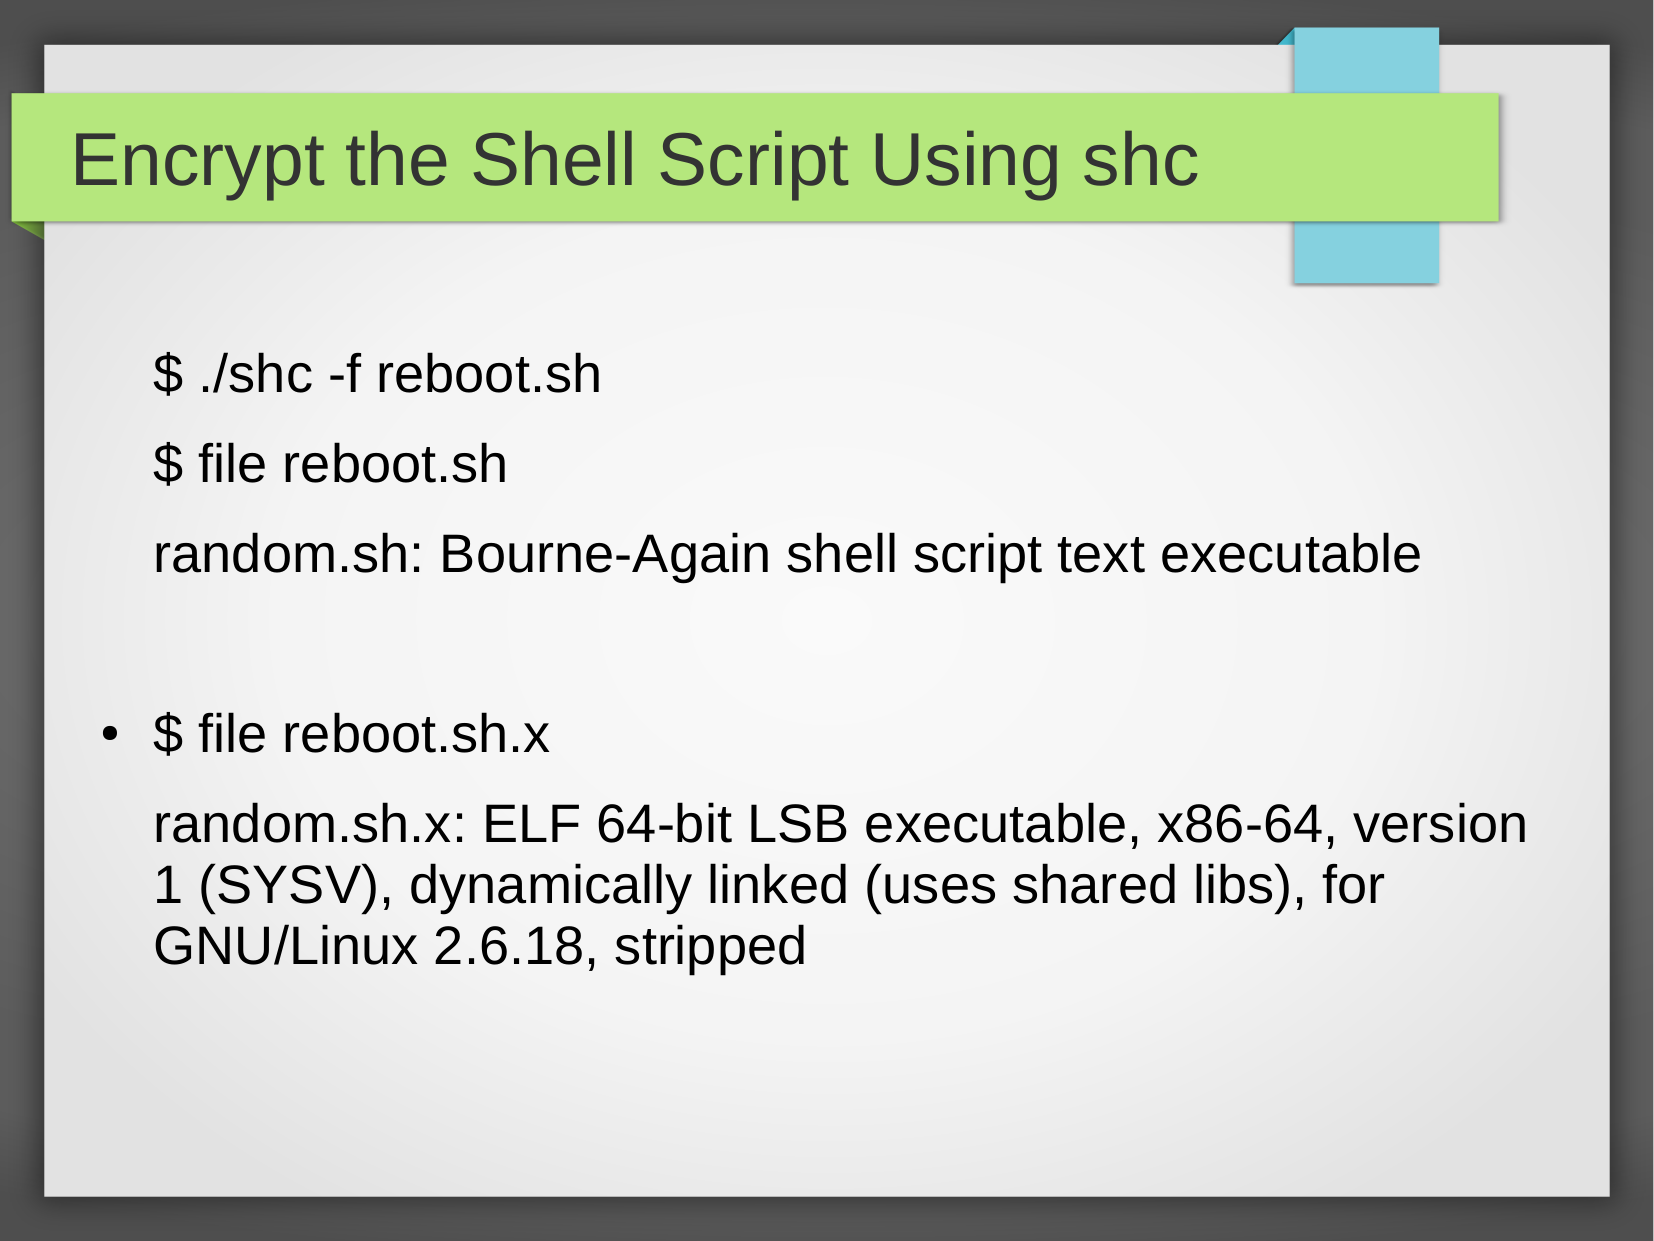

# Encrypt the Shell Script Using shc
$ ./shc -f reboot.sh
$ file reboot.sh
random.sh: Bourne-Again shell script text executable
$ file reboot.sh.x
random.sh.x: ELF 64-bit LSB executable, x86-64, version 1 (SYSV), dynamically linked (uses shared libs), for GNU/Linux 2.6.18, stripped